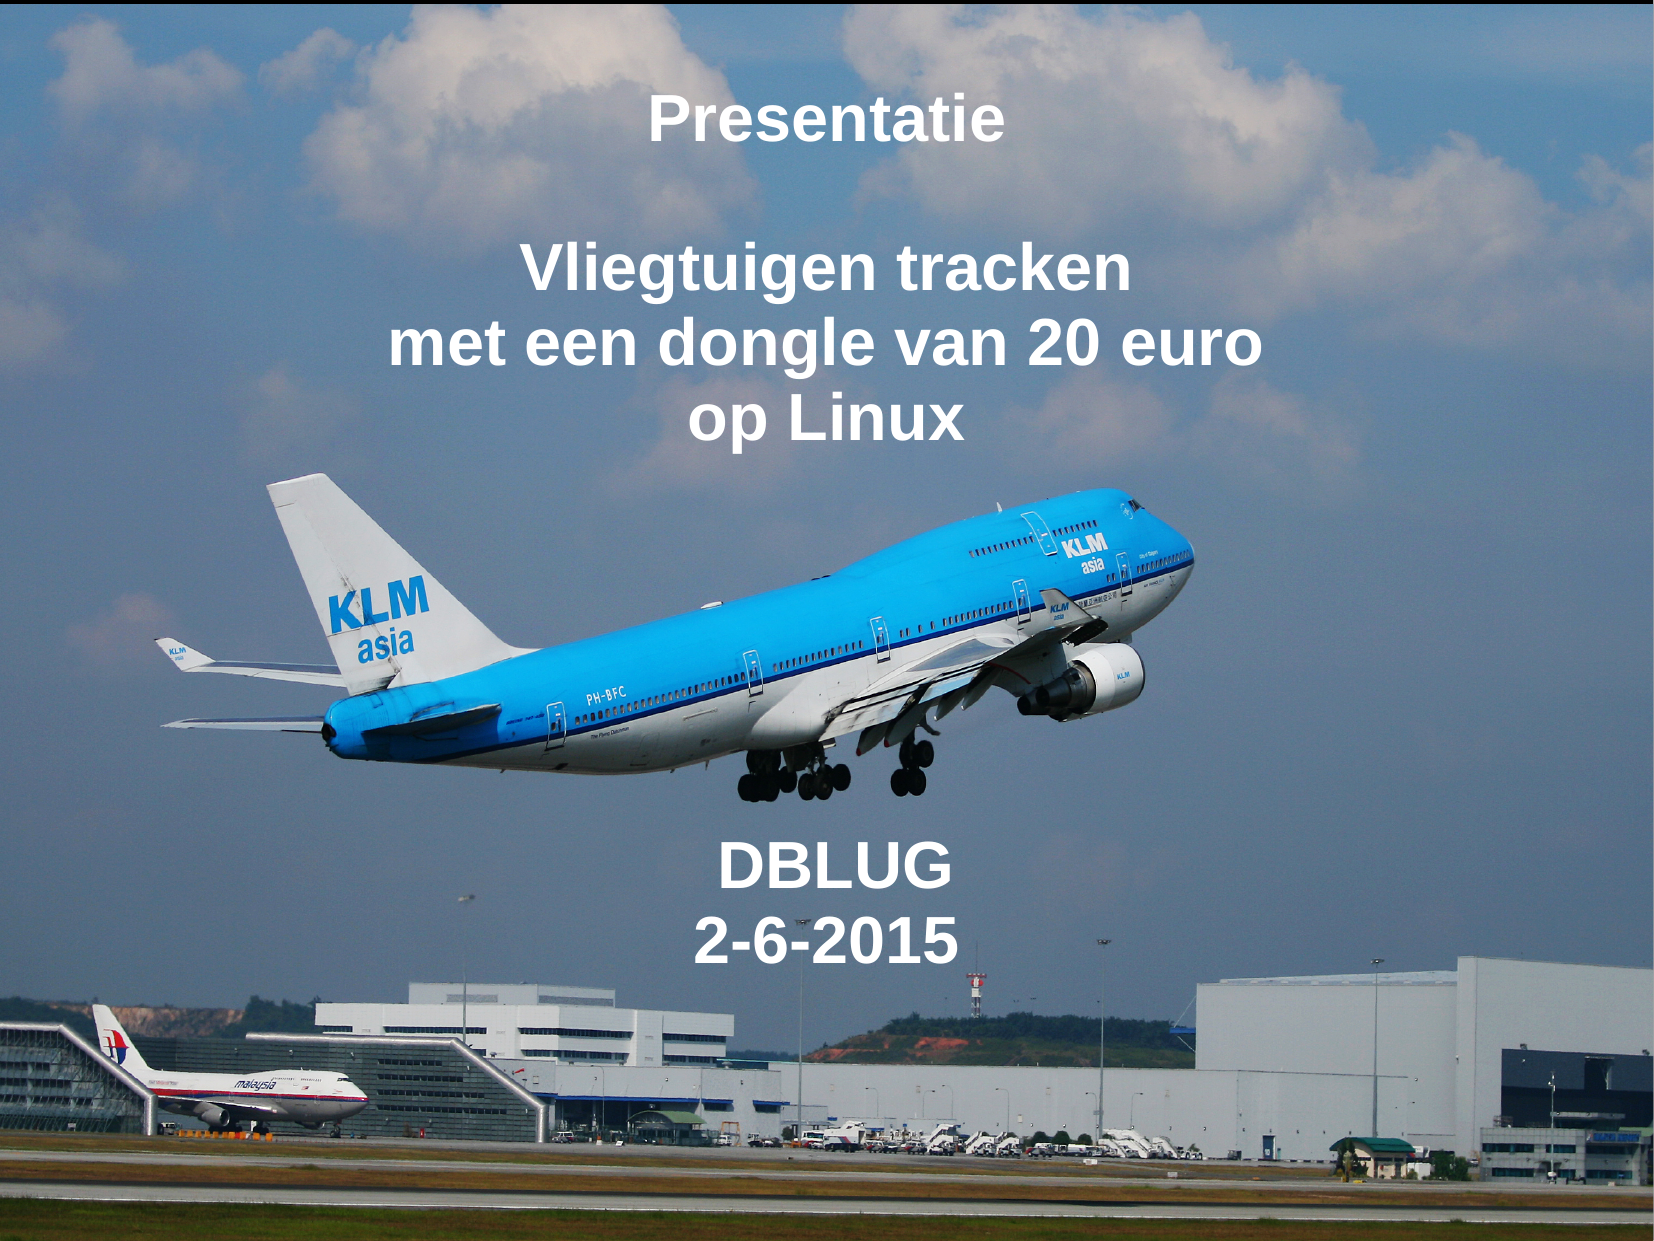

# Presentatie
Vliegtuigen tracken
met een dongle van 20 euro
op Linux
 DBLUG
2-6-2015